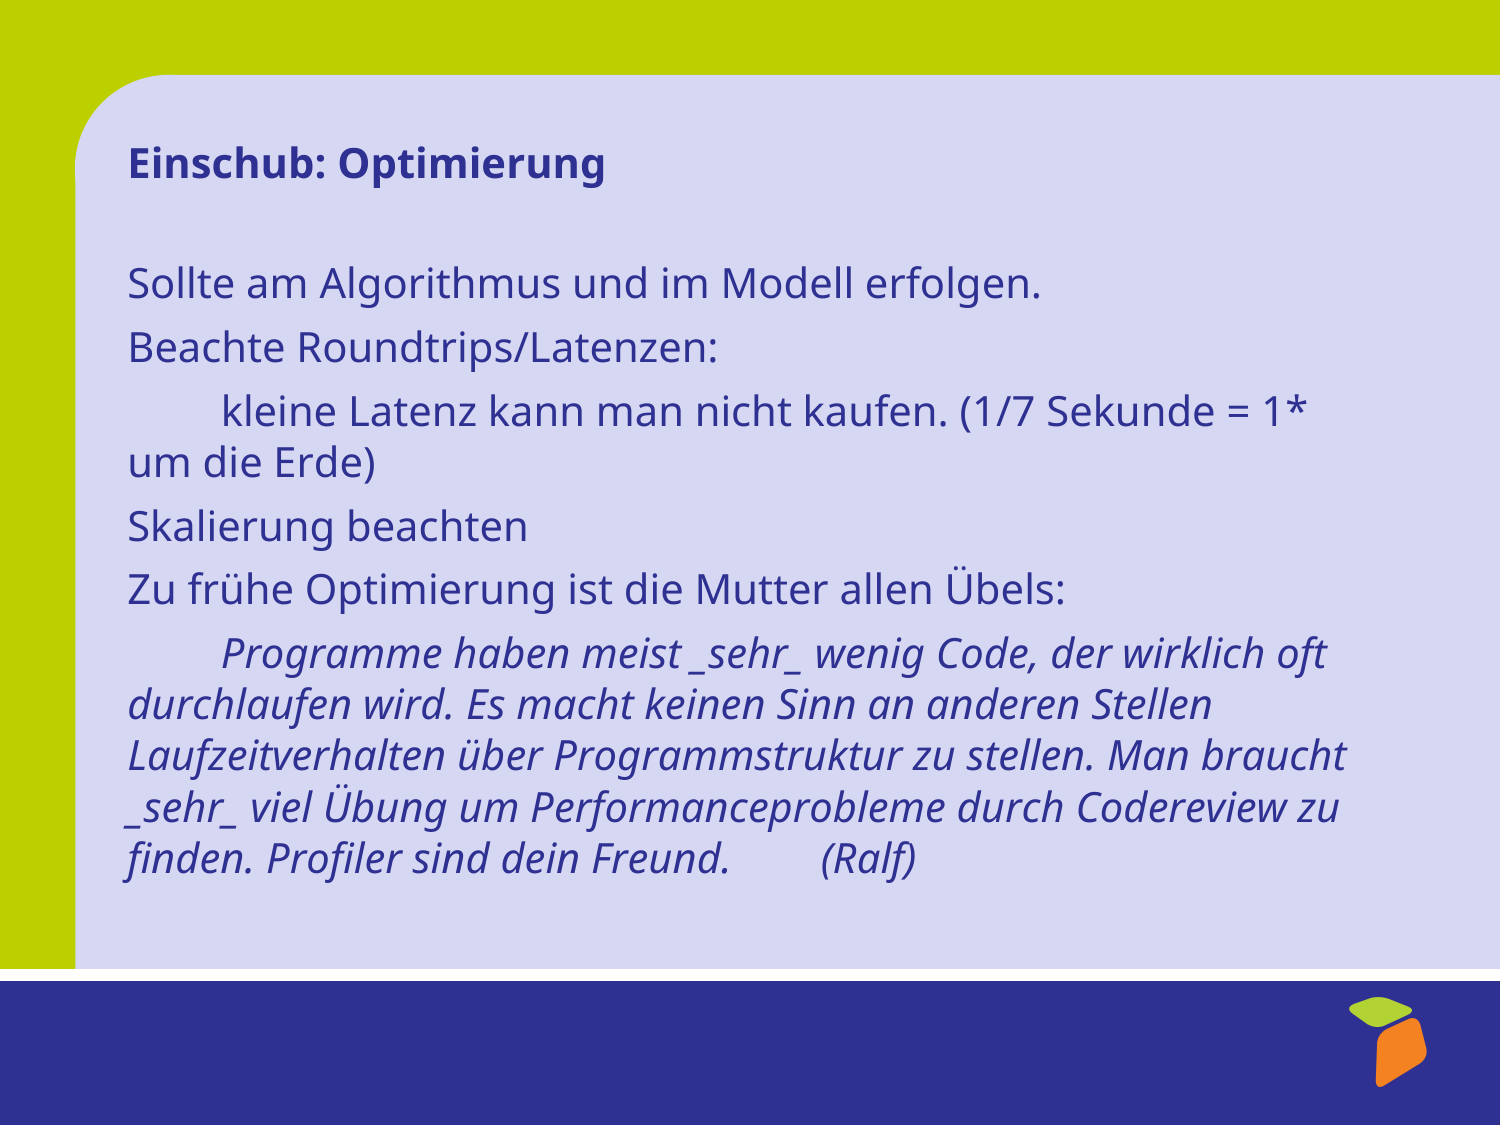

# Einschub: Optimierung
Sollte am Algorithmus und im Modell erfolgen.
Beachte Roundtrips/Latenzen:
	kleine Latenz kann man nicht kaufen. (1/7 Sekunde = 1* um die Erde)
Skalierung beachten
Zu frühe Optimierung ist die Mutter allen Übels:
 	Programme haben meist _sehr_ wenig Code, der wirklich oft durchlaufen wird. Es macht keinen Sinn an anderen Stellen Laufzeitverhalten über Programmstruktur zu stellen. Man braucht _sehr_ viel Übung um Performanceprobleme durch Codereview zu finden. Profiler sind dein Freund.	(Ralf)